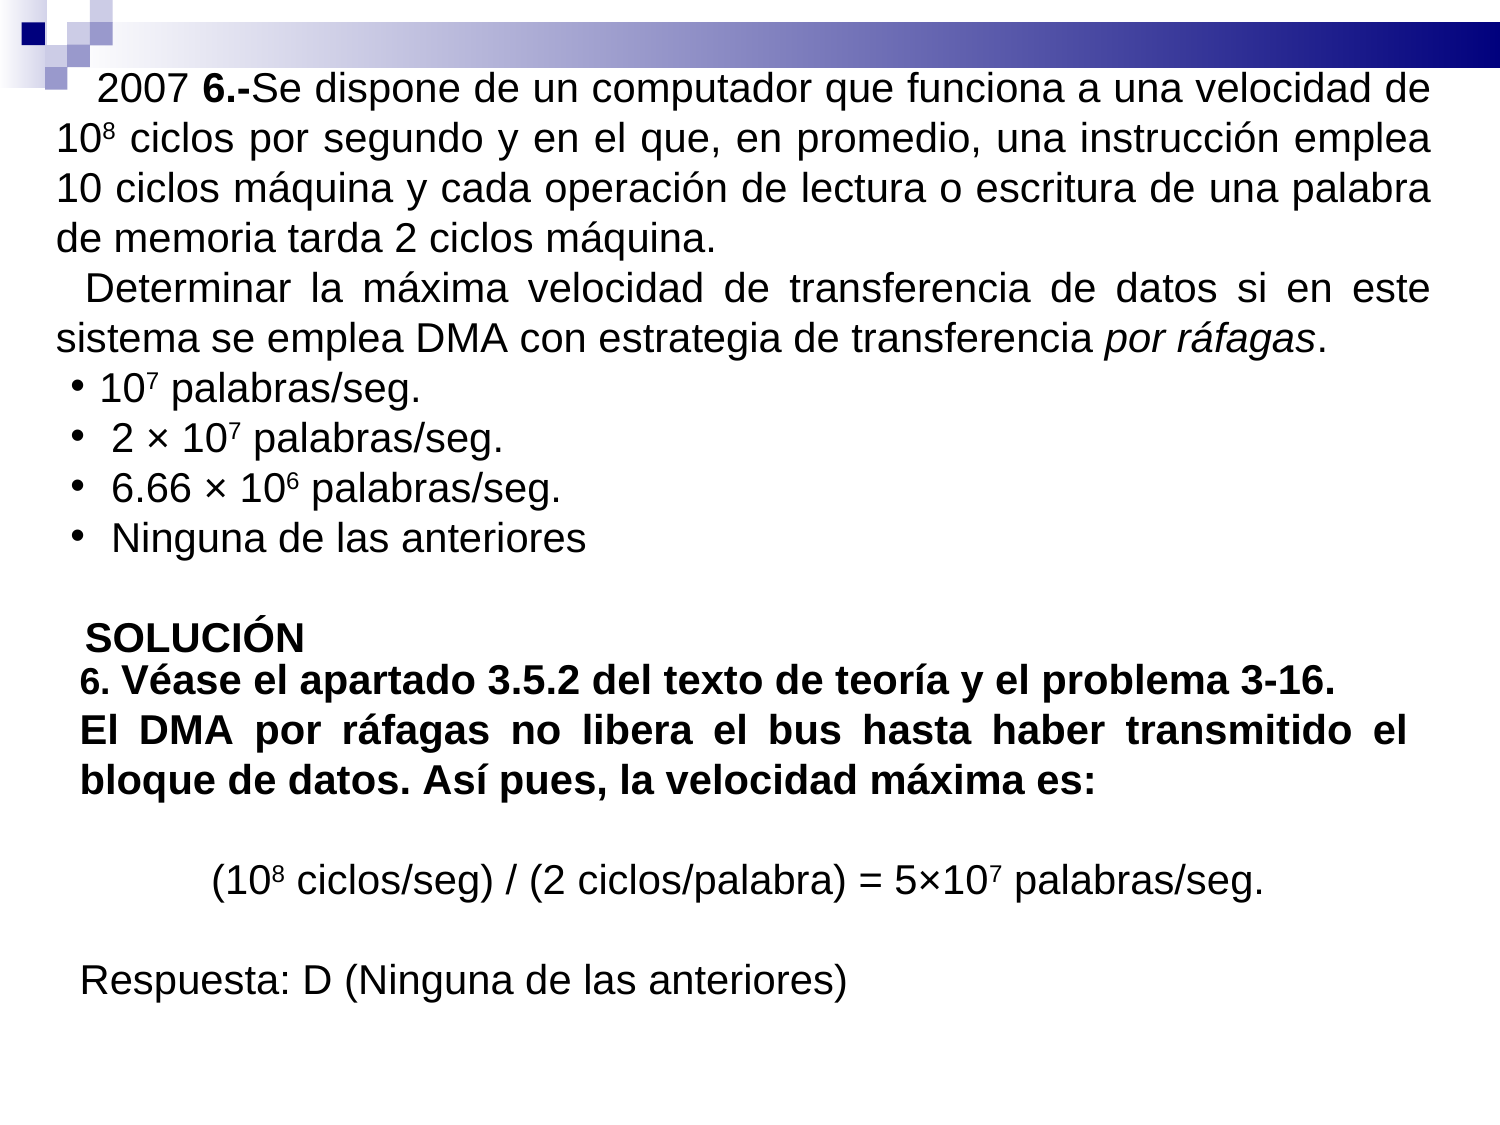

2007 6.-Se dispone de un computador que funciona a una velocidad de 108 ciclos por segundo y en el que, en promedio, una instrucción emplea 10 ciclos máquina y cada operación de lectura o escritura de una palabra de memoria tarda 2 ciclos máquina.
Determinar la máxima velocidad de transferencia de datos si en este sistema se emplea DMA con estrategia de transferencia por ráfagas.
107 palabras/seg.
 2 × 107 palabras/seg.
 6.66 × 106 palabras/seg.
 Ninguna de las anteriores
SOLUCIÓN
6. Véase el apartado 3.5.2 del texto de teoría y el problema 3-16.
El DMA por ráfagas no libera el bus hasta haber transmitido el bloque de datos. Así pues, la velocidad máxima es:
(108 ciclos/seg) / (2 ciclos/palabra) = 5×107 palabras/seg.
Respuesta: D (Ninguna de las anteriores)